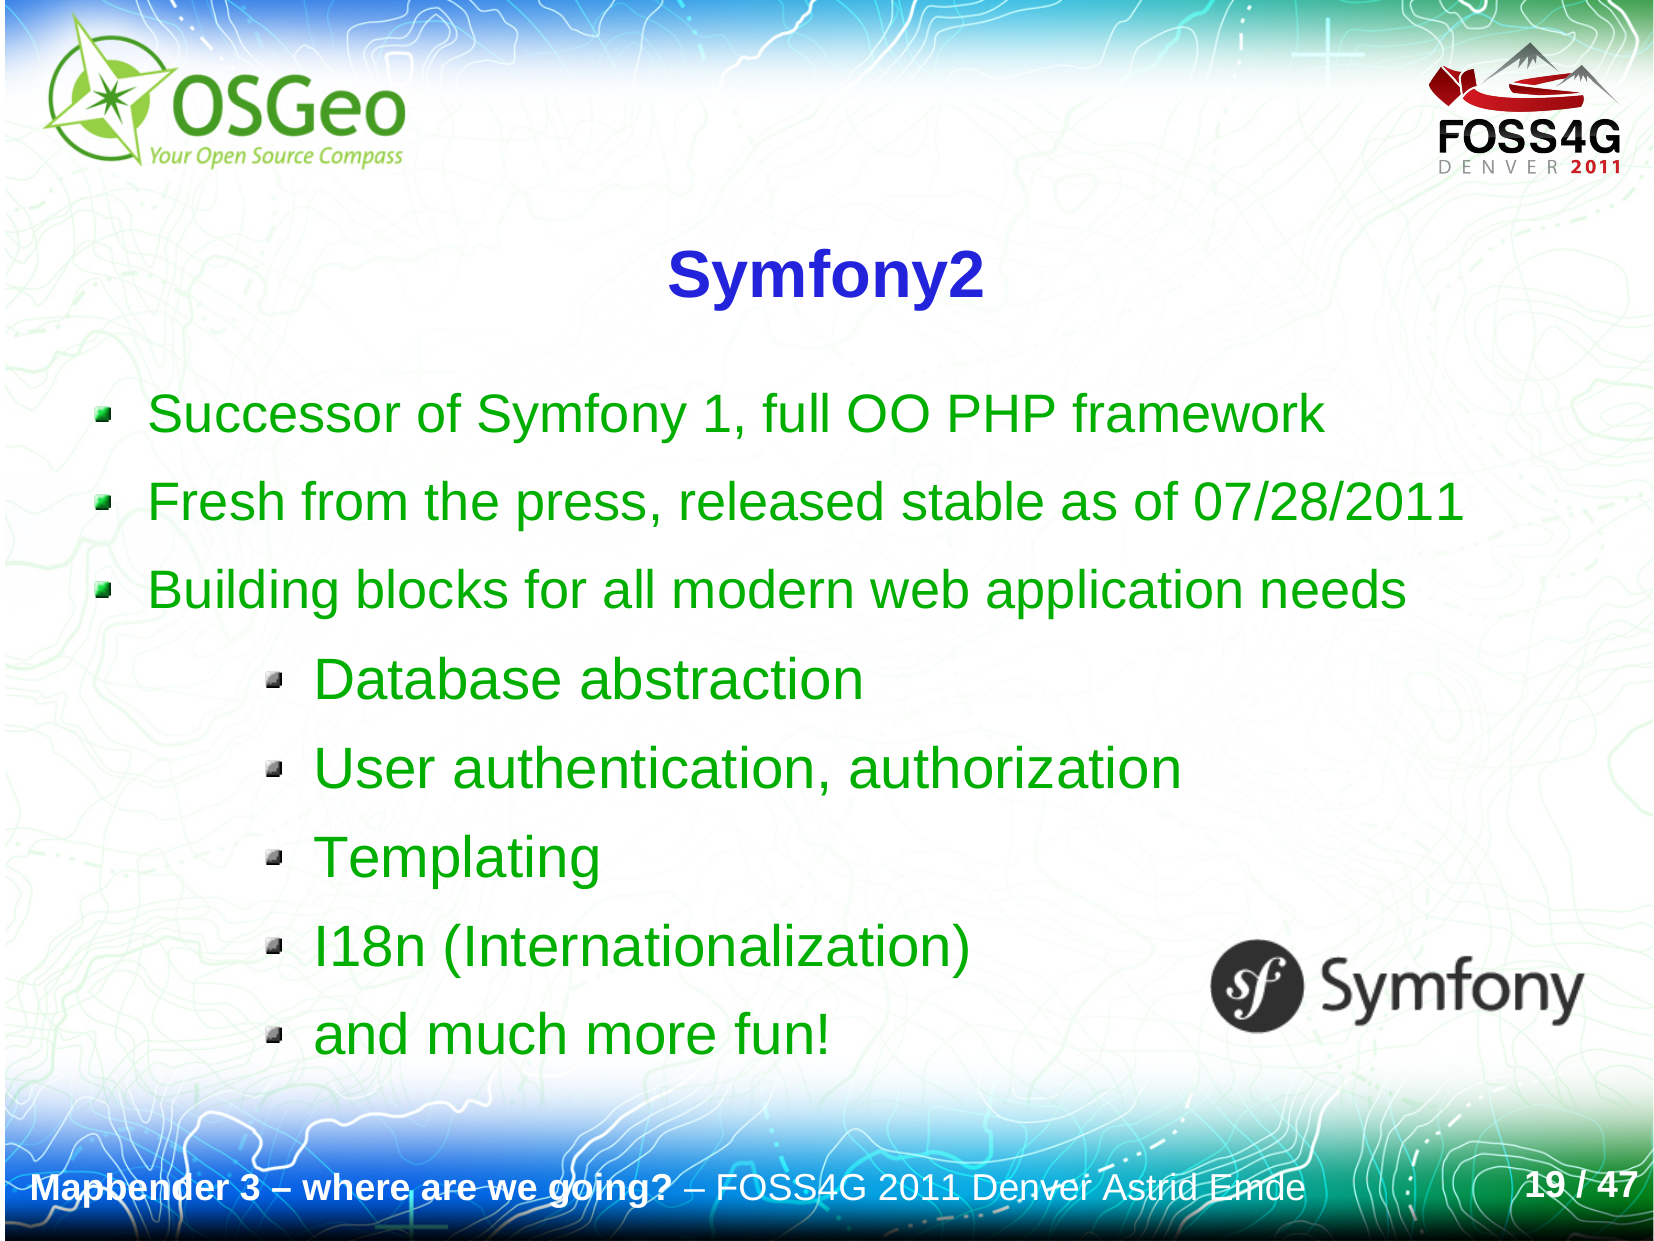

# Symfony2
Successor of Symfony 1, full OO PHP framework
Fresh from the press, released stable as of 07/28/2011
Building blocks for all modern web application needs
Database abstraction
User authentication, authorization
Templating
I18n (Internationalization)
and much more fun!